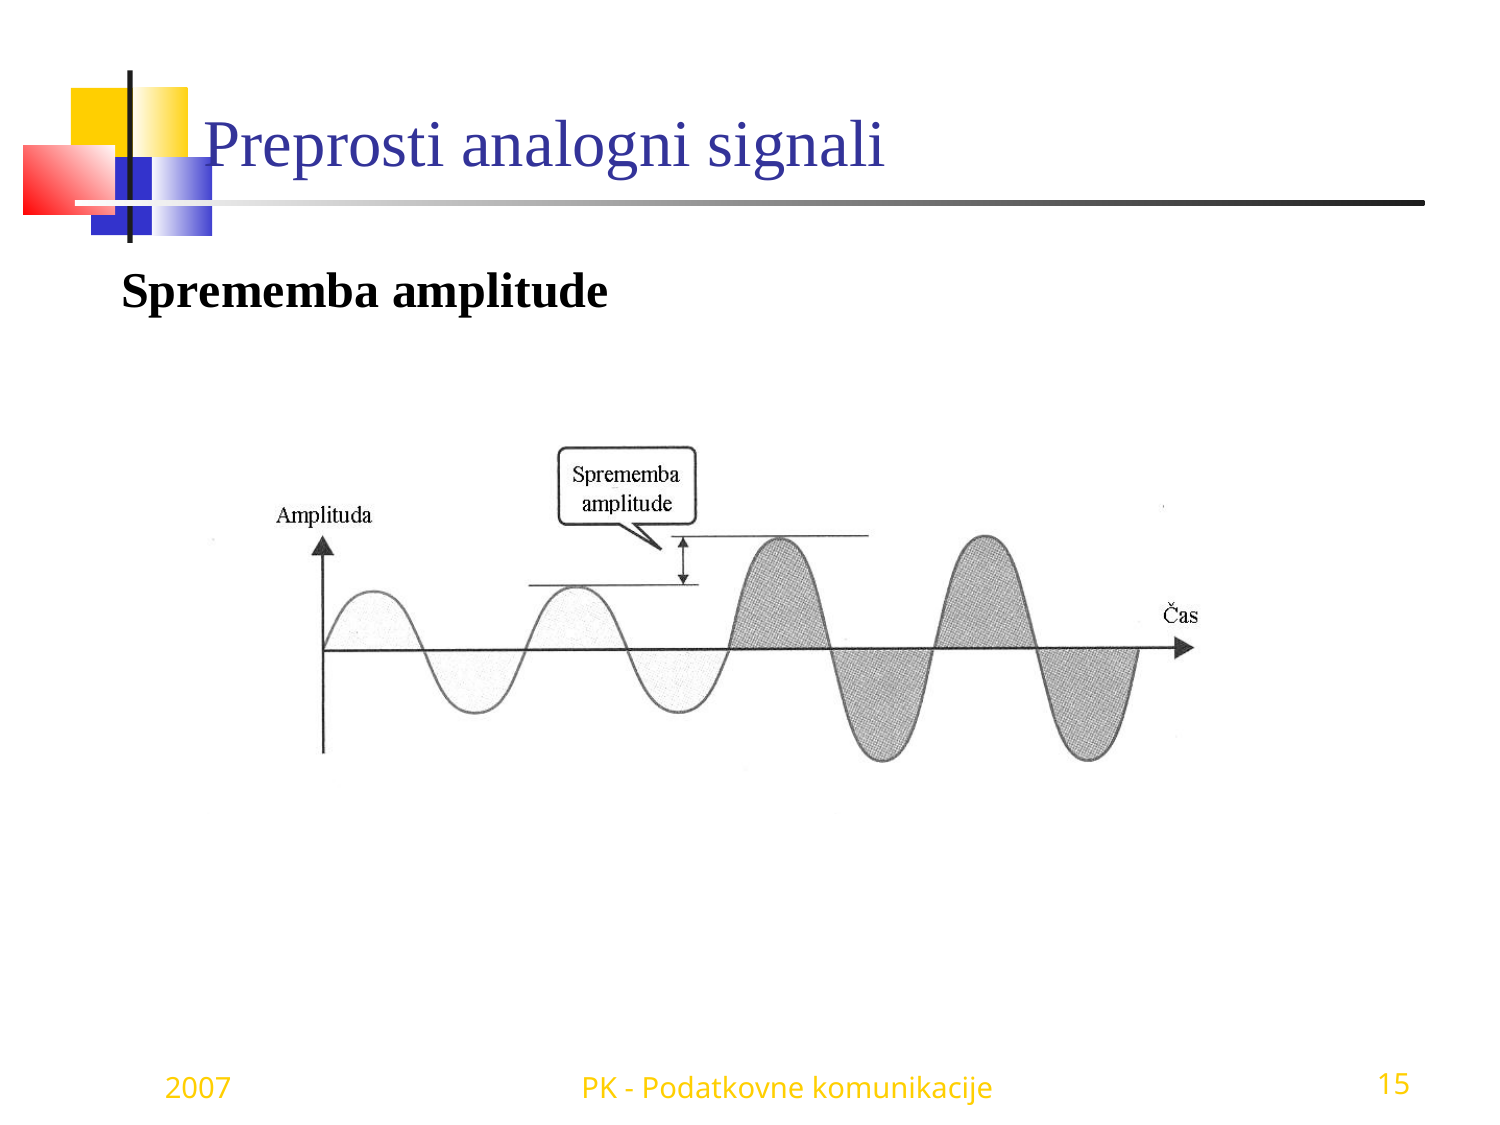

# Preprosti analogni signali
	Sprememba amplitude
2007
PK - Podatkovne komunikacije